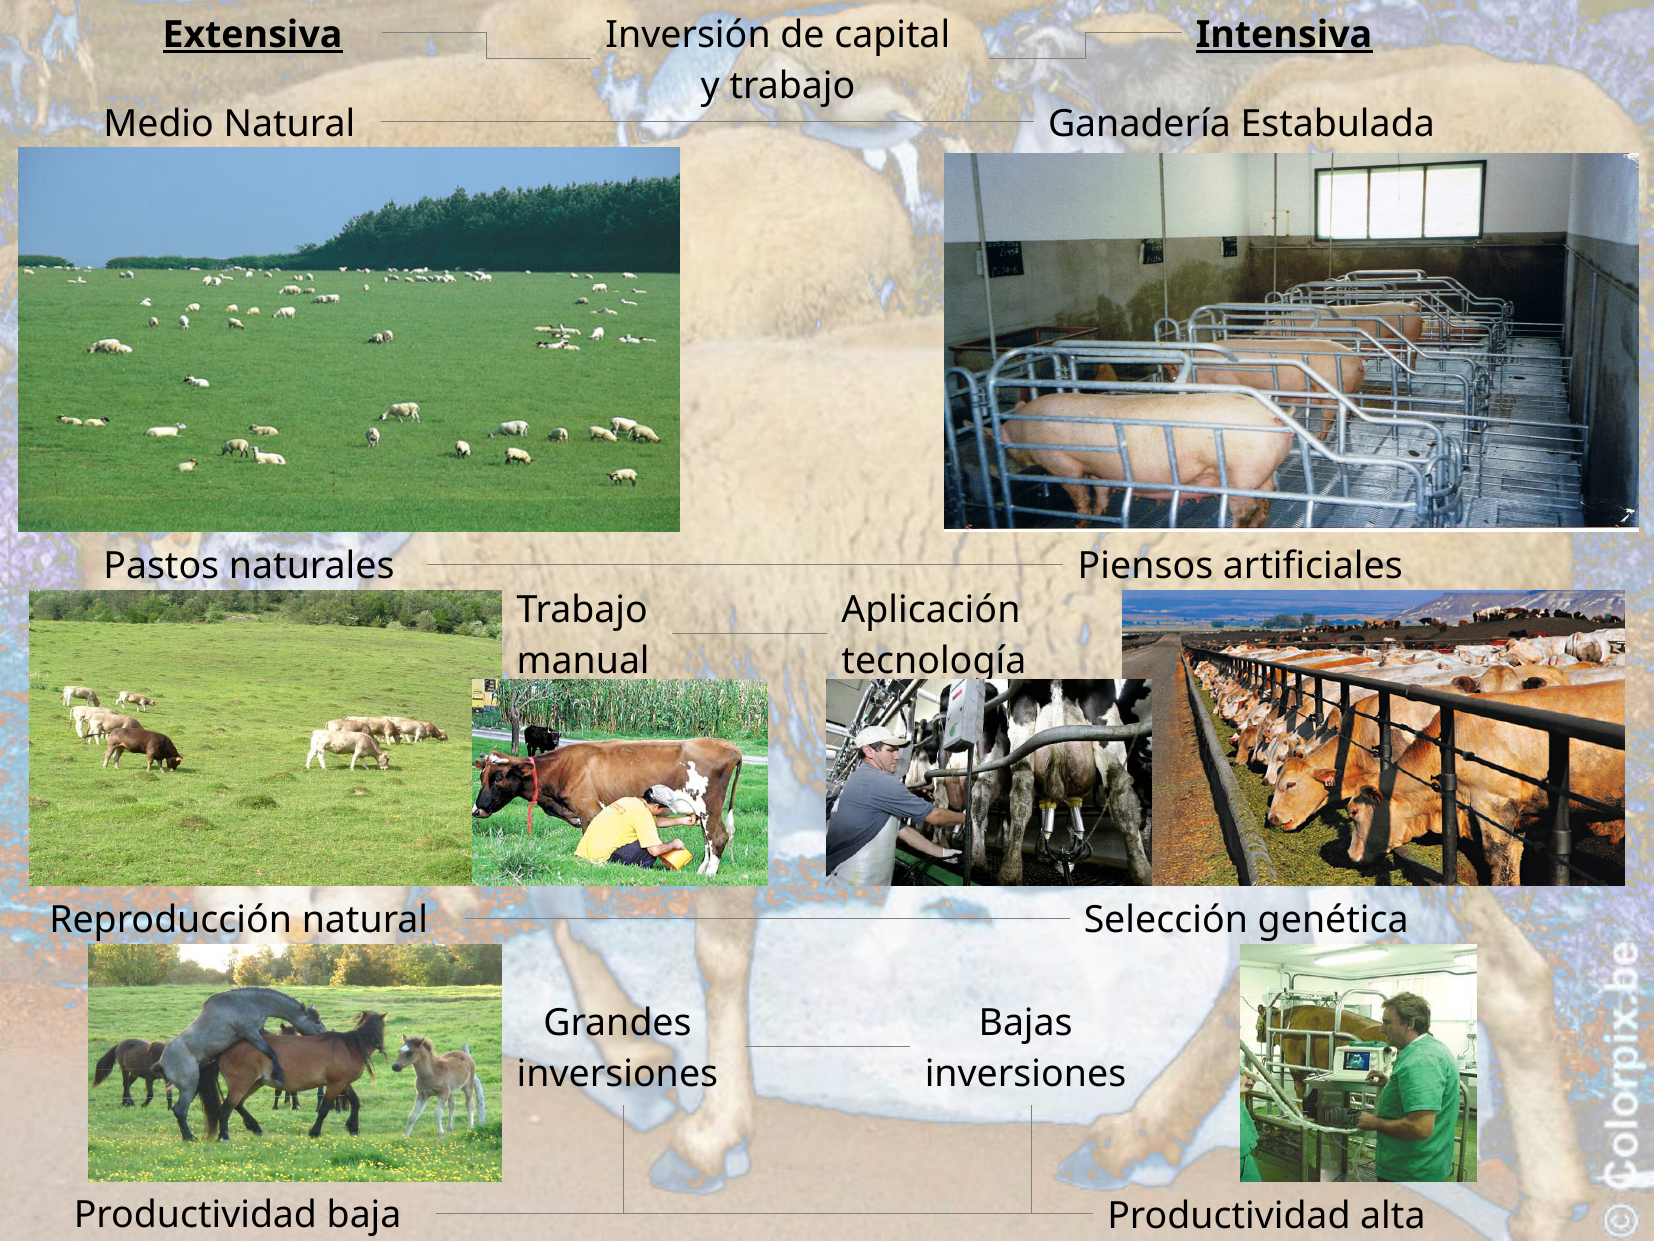

Extensiva
Inversión de capital
y trabajo
Intensiva
Medio Natural
Ganadería Estabulada
Pastos naturales
Piensos artificiales
Trabajo
manual
Aplicación
tecnología
Reproducción natural
Selección genética
Grandes
inversiones
Bajas
inversiones
Productividad baja
Productividad alta